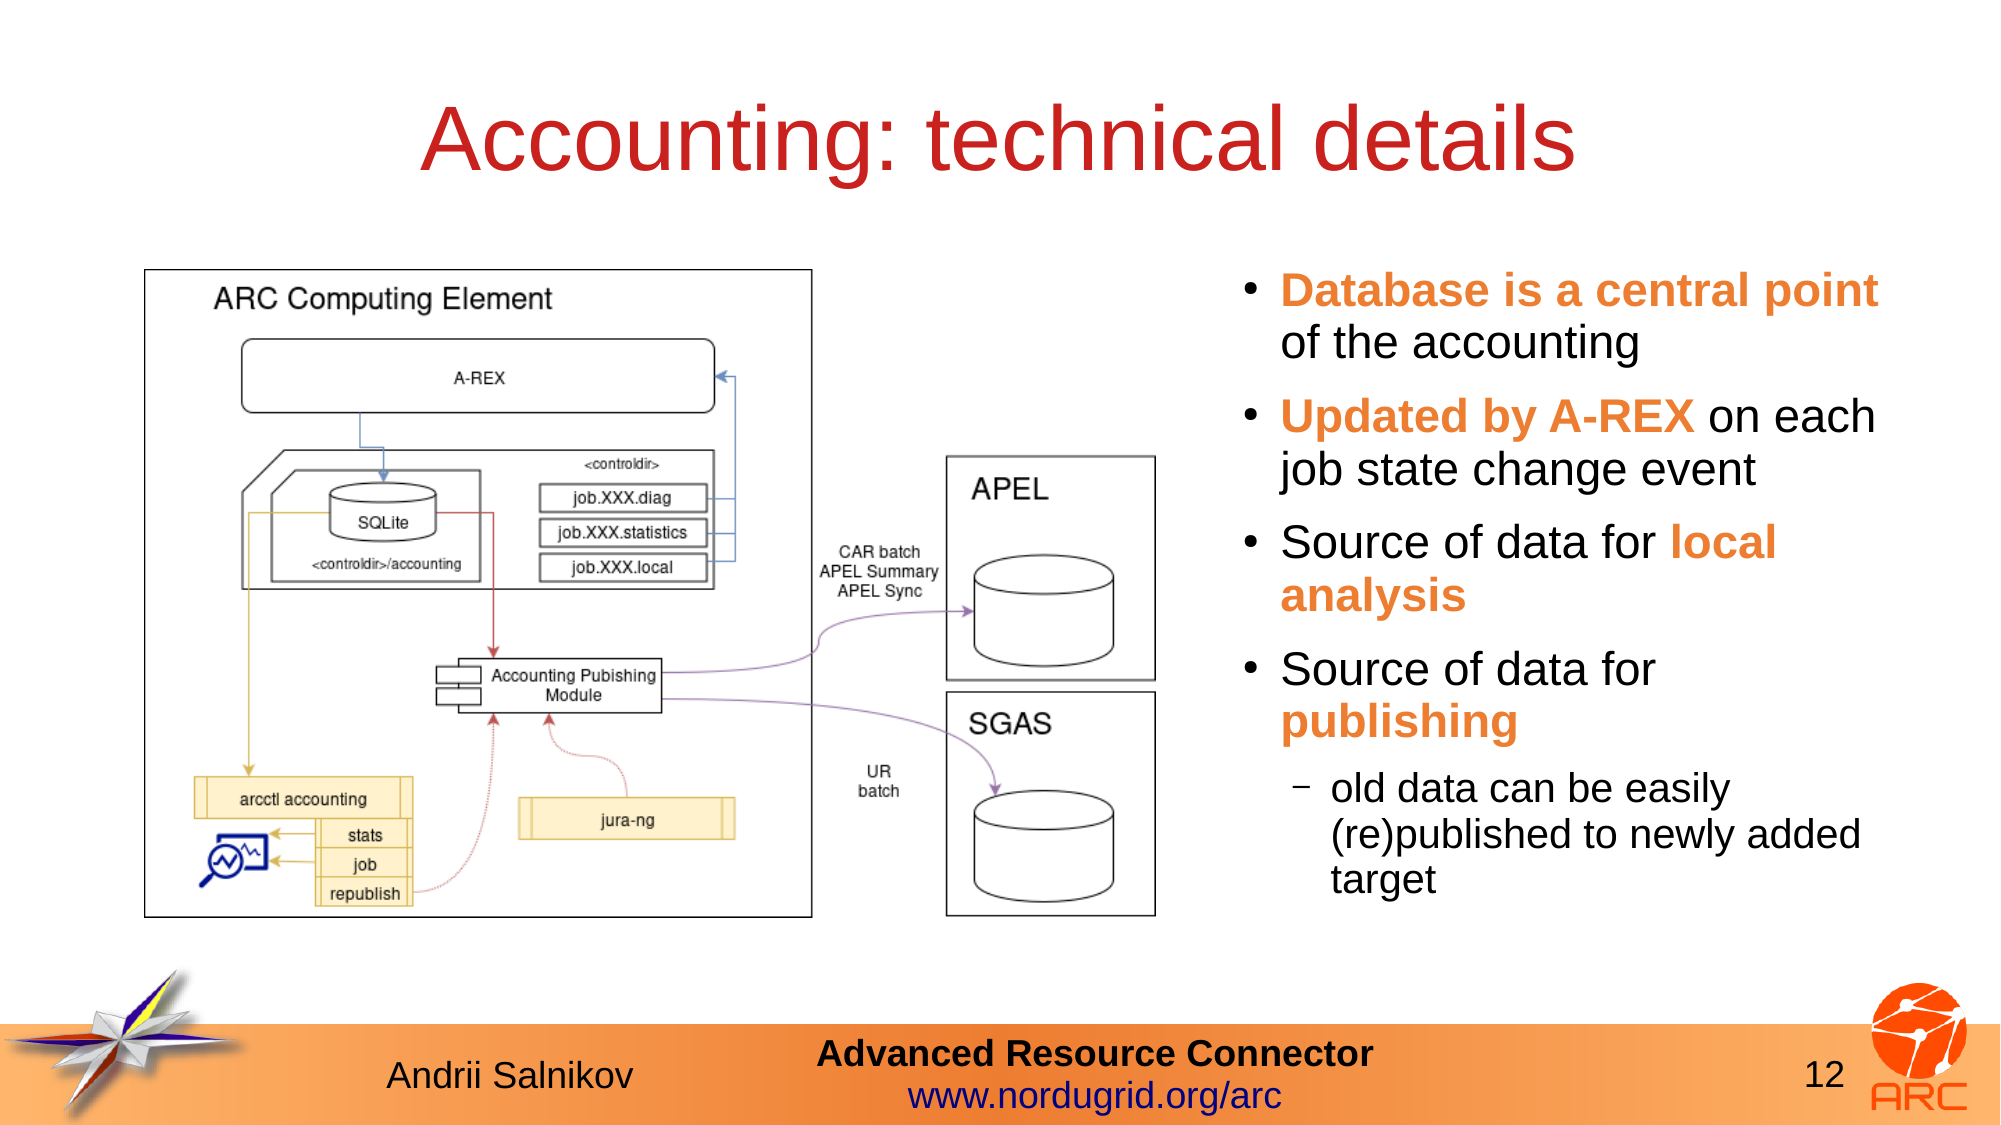

# Accounting: technical details
Database is a central point of the accounting
Updated by A-REX on each job state change event
Source of data for local analysis
Source of data for publishing
old data can be easily (re)published to newly added target
Andrii Salnikov
12